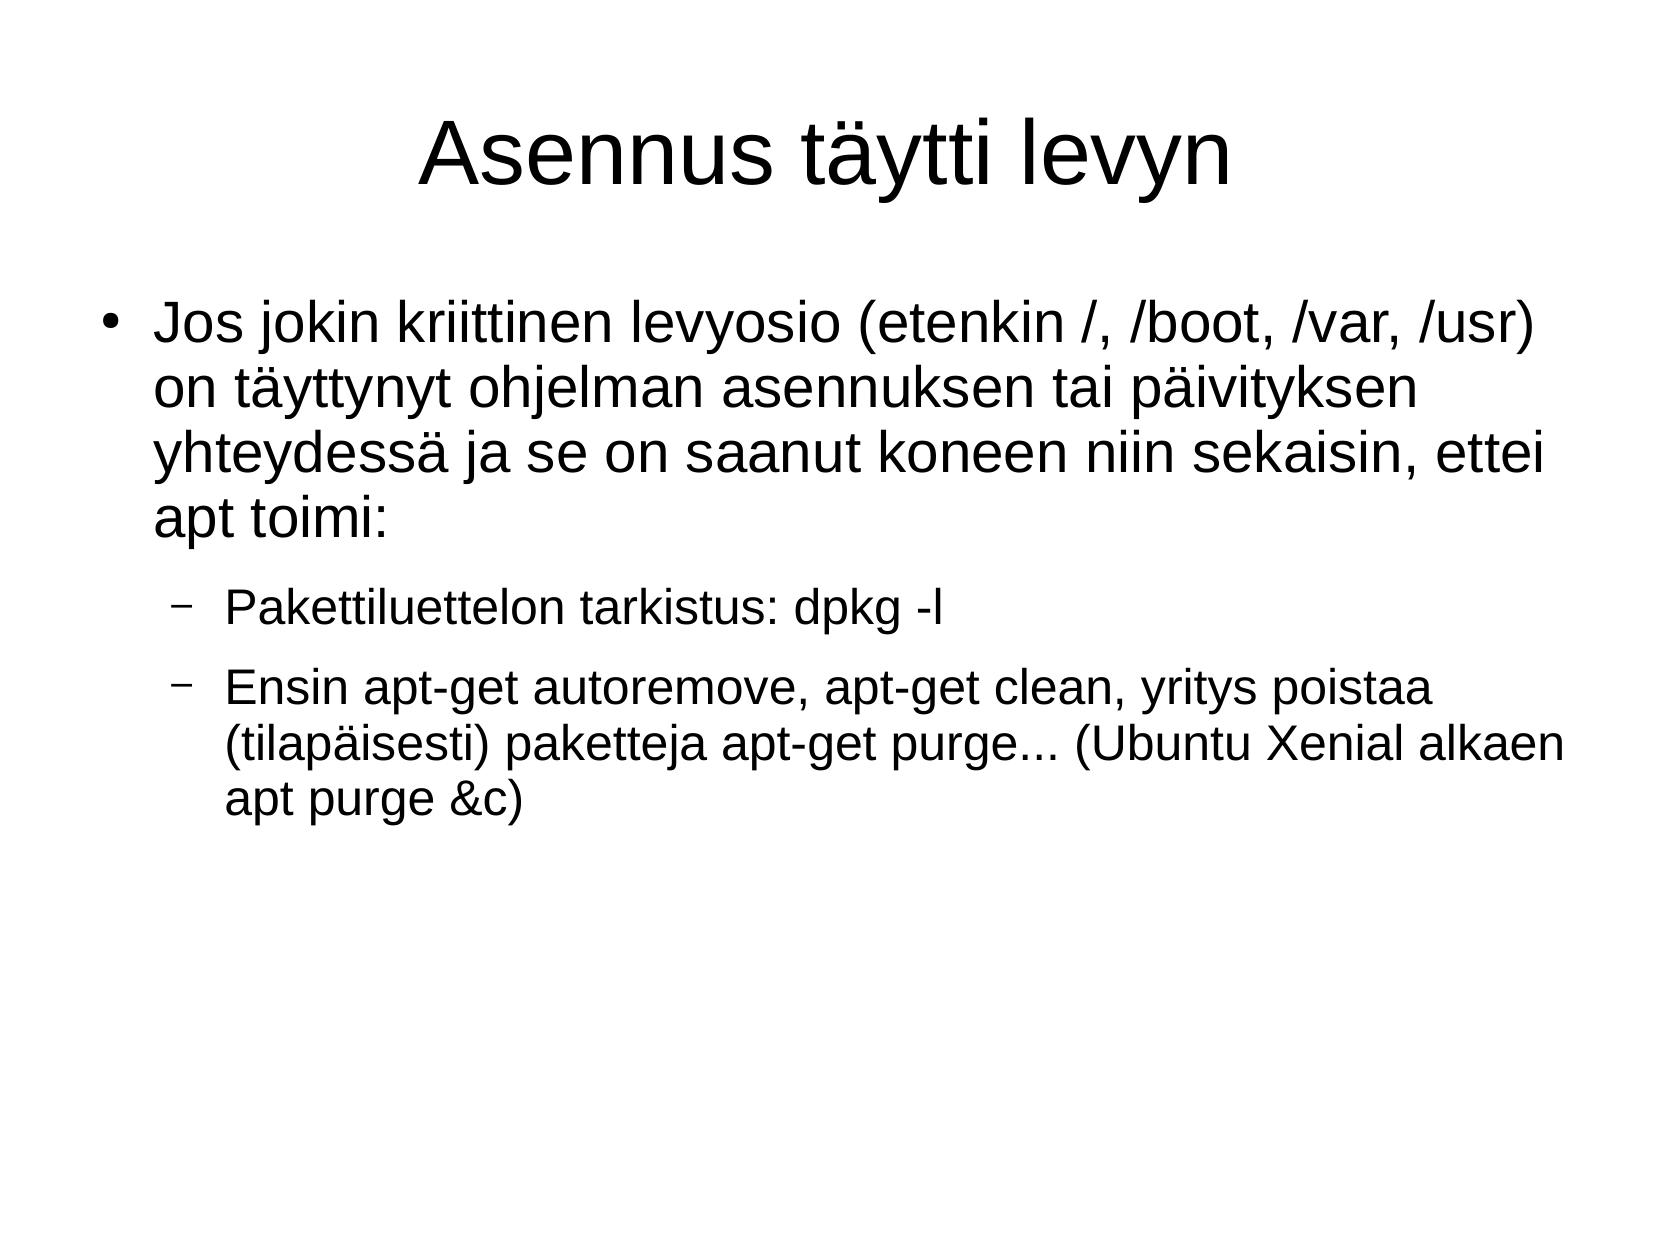

# Asennus täytti levyn
Jos jokin kriittinen levyosio (etenkin /, /boot, /var, /usr) on täyttynyt ohjelman asennuksen tai päivityksen yhteydessä ja se on saanut koneen niin sekaisin, ettei apt toimi:
Pakettiluettelon tarkistus: dpkg -l
Ensin apt-get autoremove, apt-get clean, yritys poistaa (tilapäisesti) paketteja apt-get purge... (Ubuntu Xenial alkaen apt purge &c)